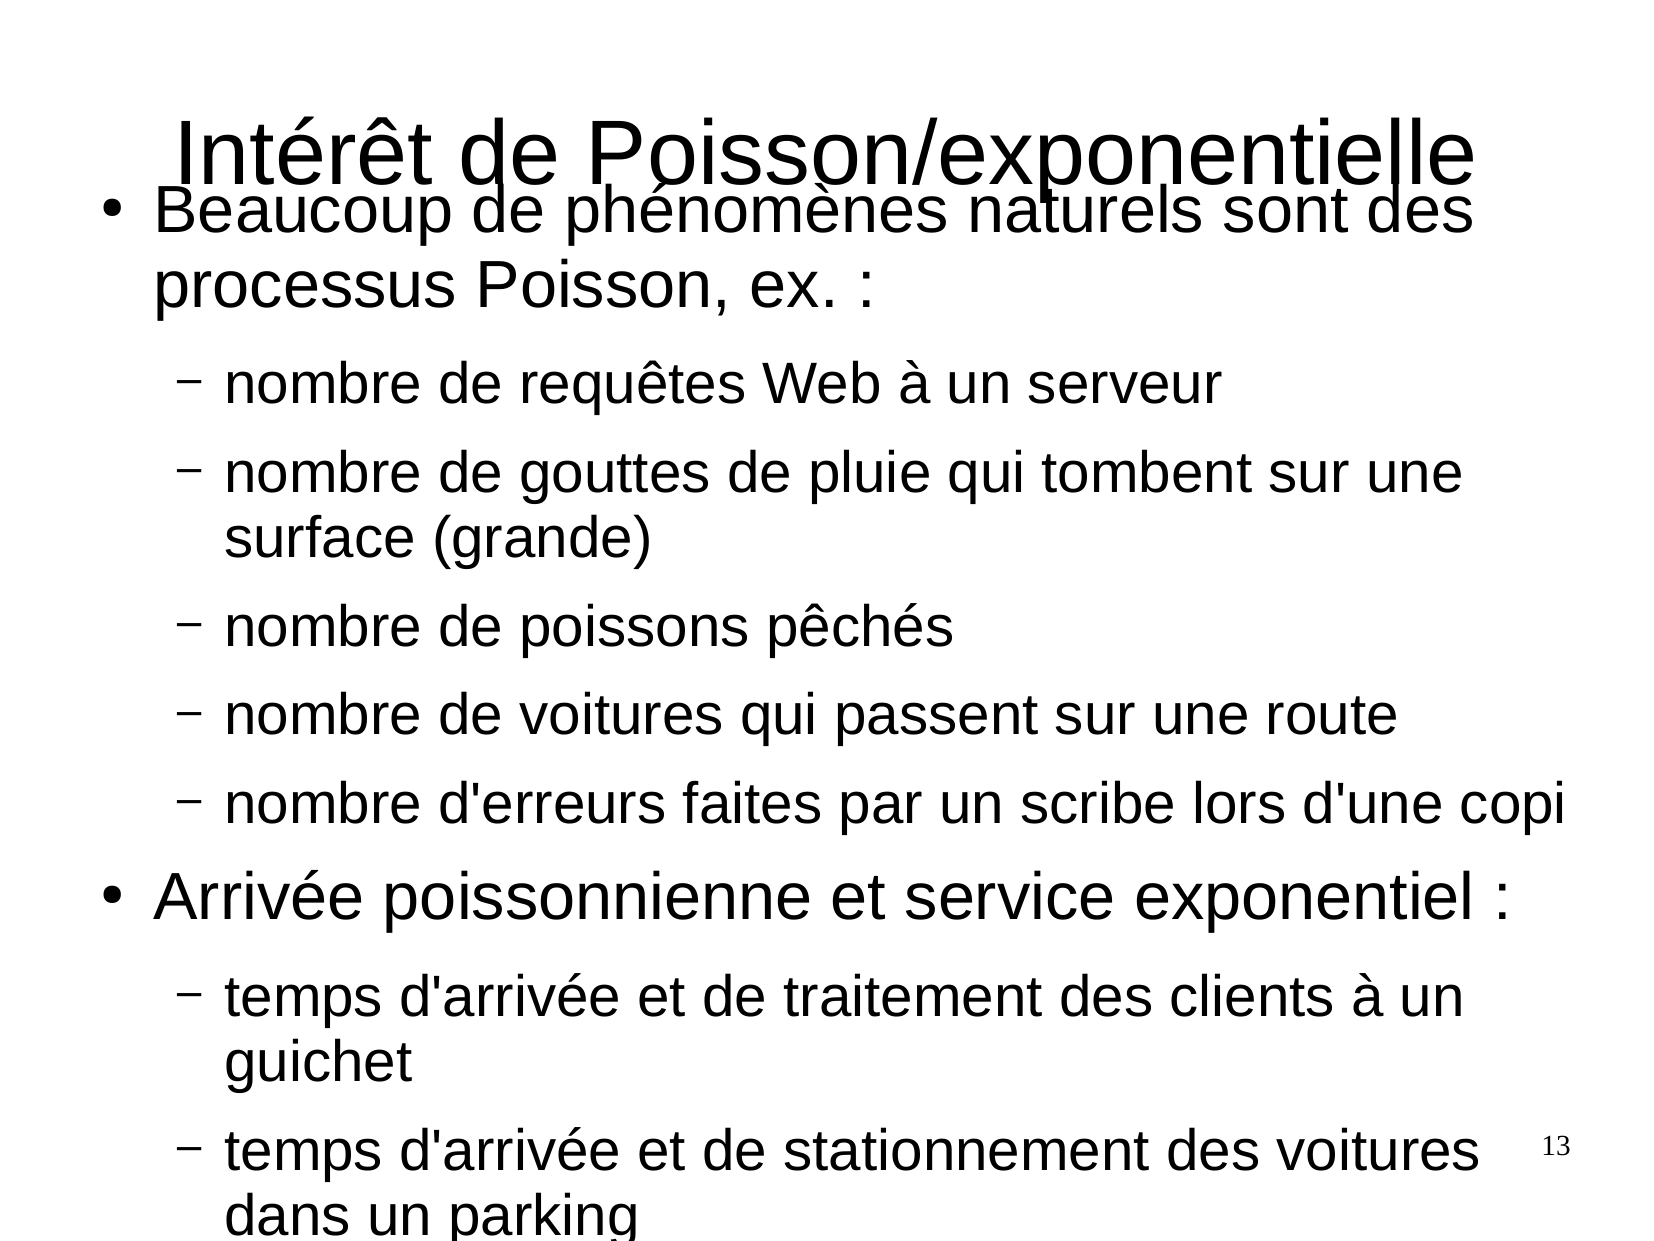

# Intérêt de Poisson/exponentielle
Beaucoup de phénomènes naturels sont des processus Poisson, ex. :
nombre de requêtes Web à un serveur
nombre de gouttes de pluie qui tombent sur une surface (grande)
nombre de poissons pêchés
nombre de voitures qui passent sur une route
nombre d'erreurs faites par un scribe lors d'une copi
Arrivée poissonnienne et service exponentiel :
temps d'arrivée et de traitement des clients à un guichet
temps d'arrivée et de stationnement des voitures dans un parking
13